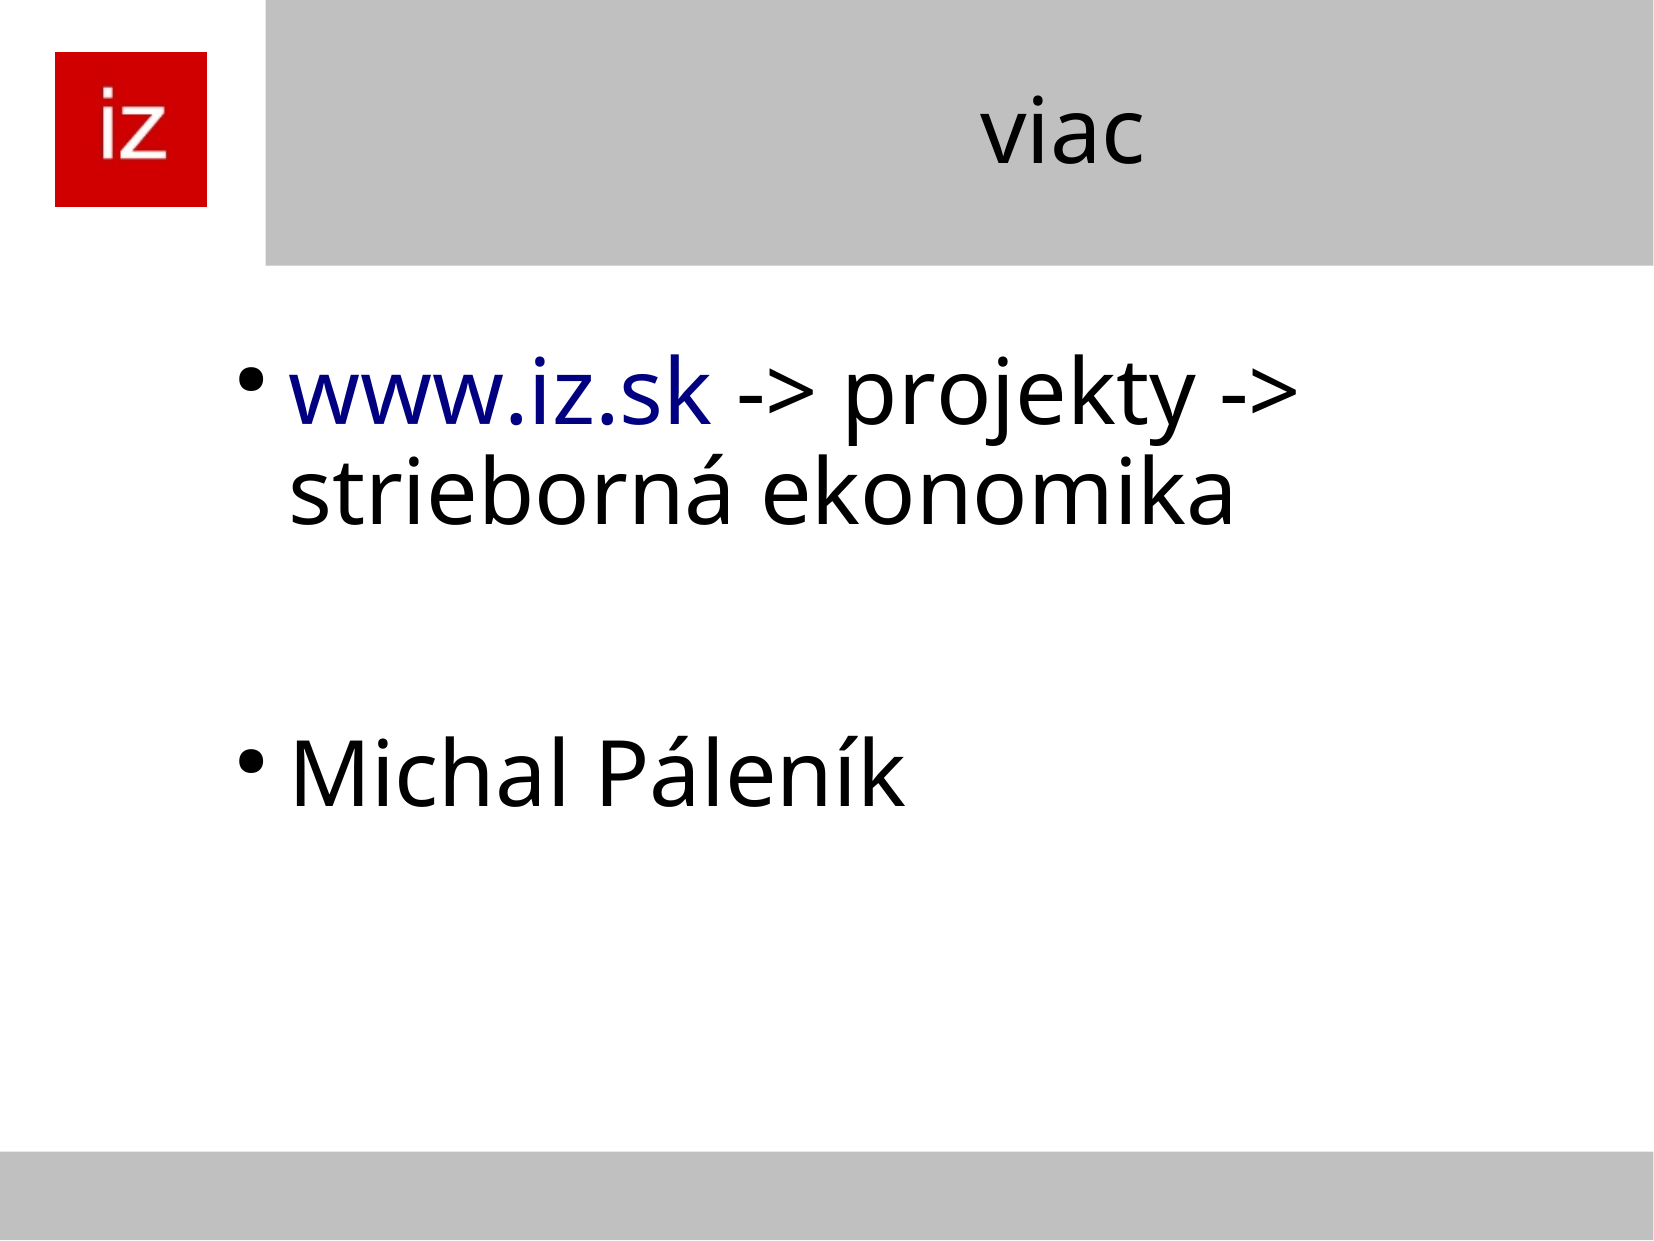

# viac
www.iz.sk -> projekty -> strieborná ekonomika
Michal Páleník